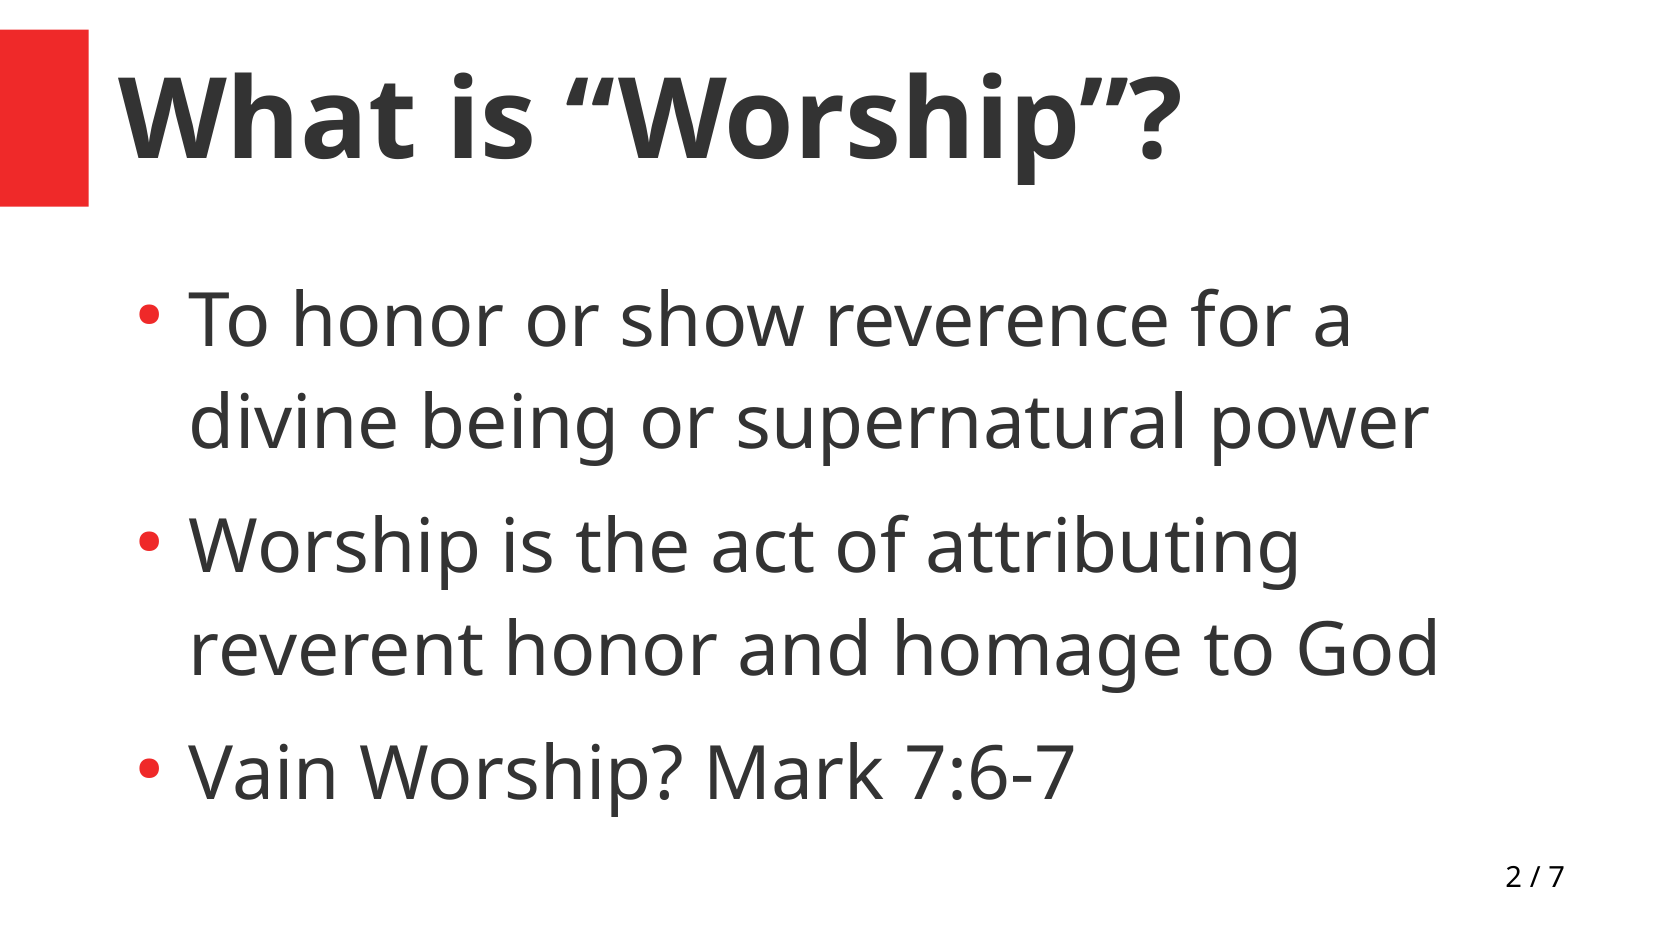

# What is “Worship”?
To honor or show reverence for a divine being or supernatural power
Worship is the act of attributing reverent honor and homage to God
Vain Worship? Mark 7:6-7
2